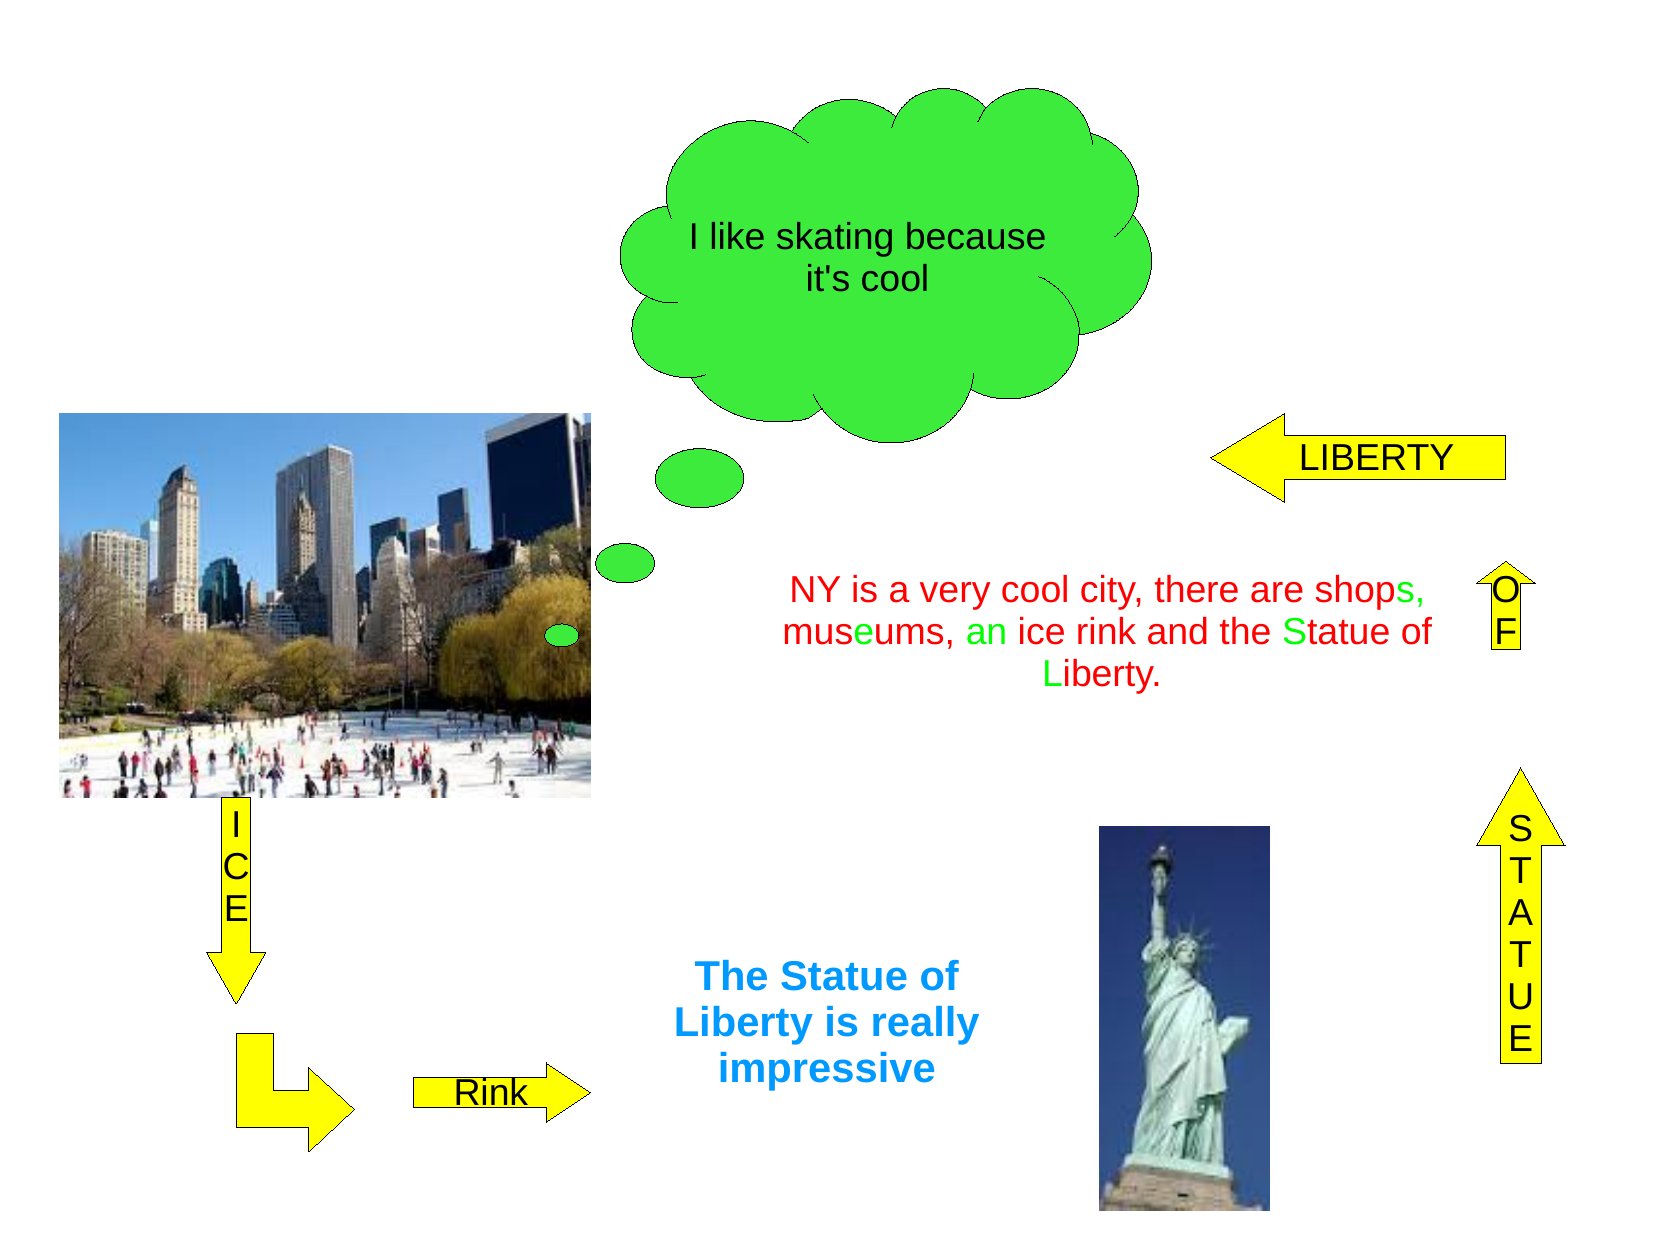

I like skating because
it's cool
LIBERTY
NY is a very cool city, there are shops, museums, an ice rink and the Statue of Liberty.
O
F
S
T
A
T
U
E
I
C
E
The Statue of Liberty is really impressive
Rink